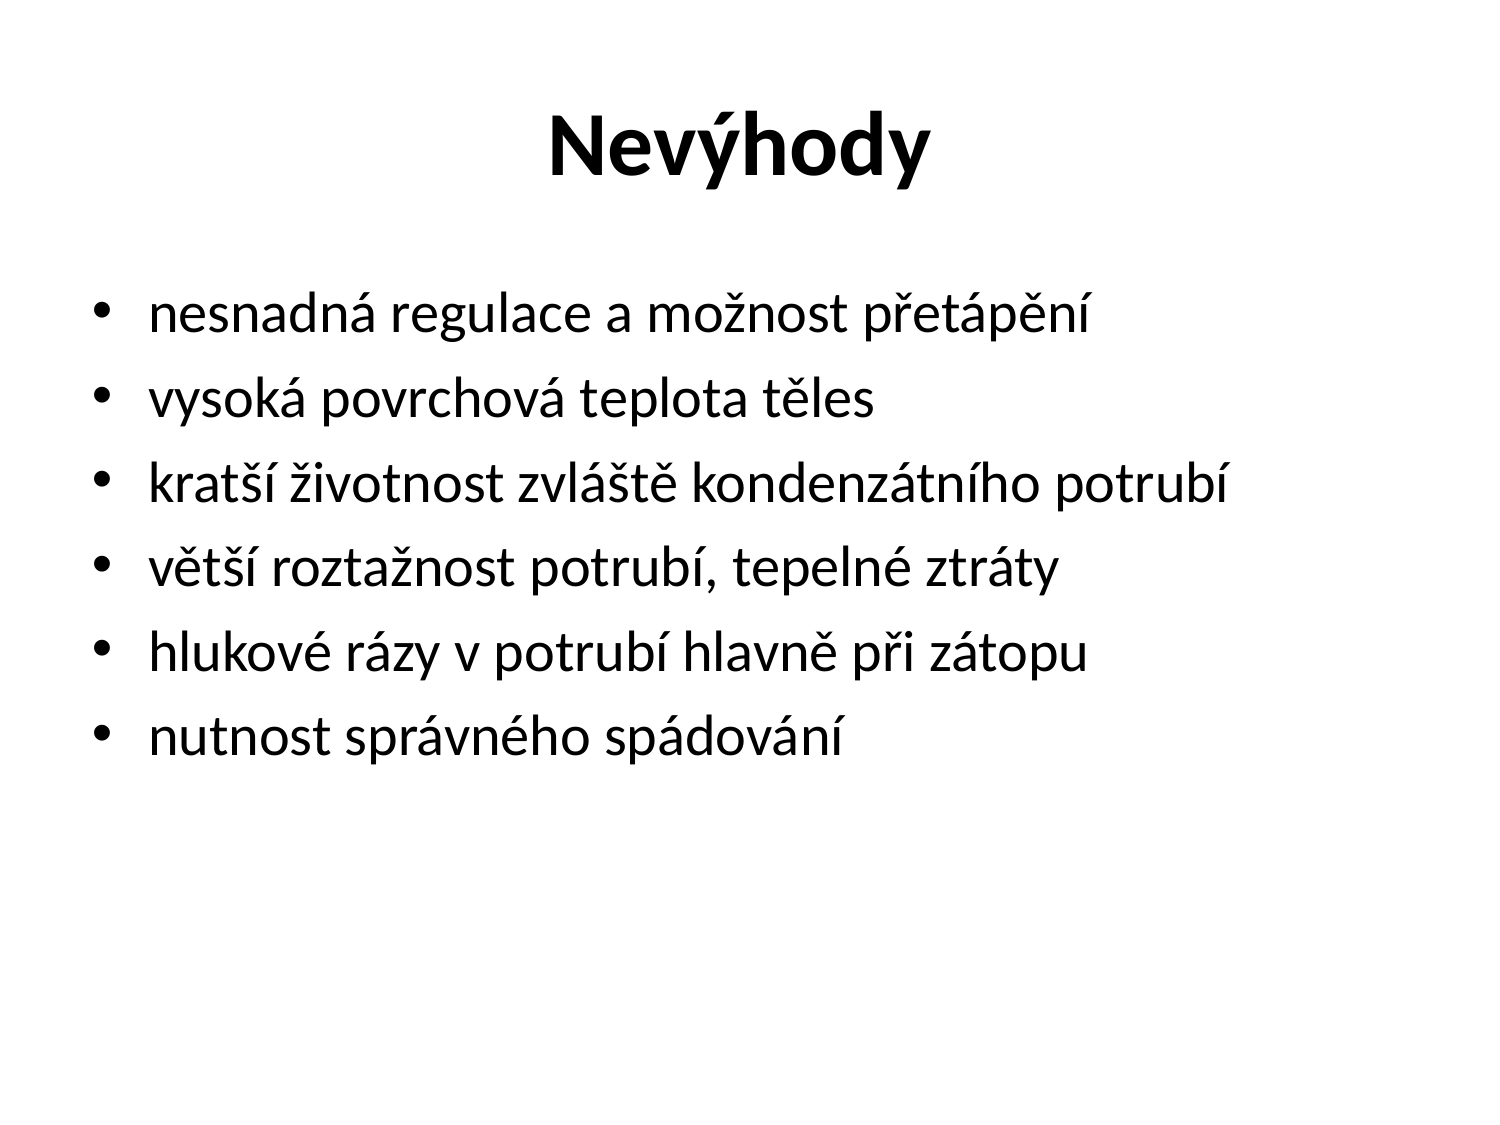

# Nevýhody
nesnadná regulace a možnost přetápění
vysoká povrchová teplota těles
kratší životnost zvláště kondenzátního potrubí
větší roztažnost potrubí, tepelné ztráty
hlukové rázy v potrubí hlavně při zátopu
nutnost správného spádování